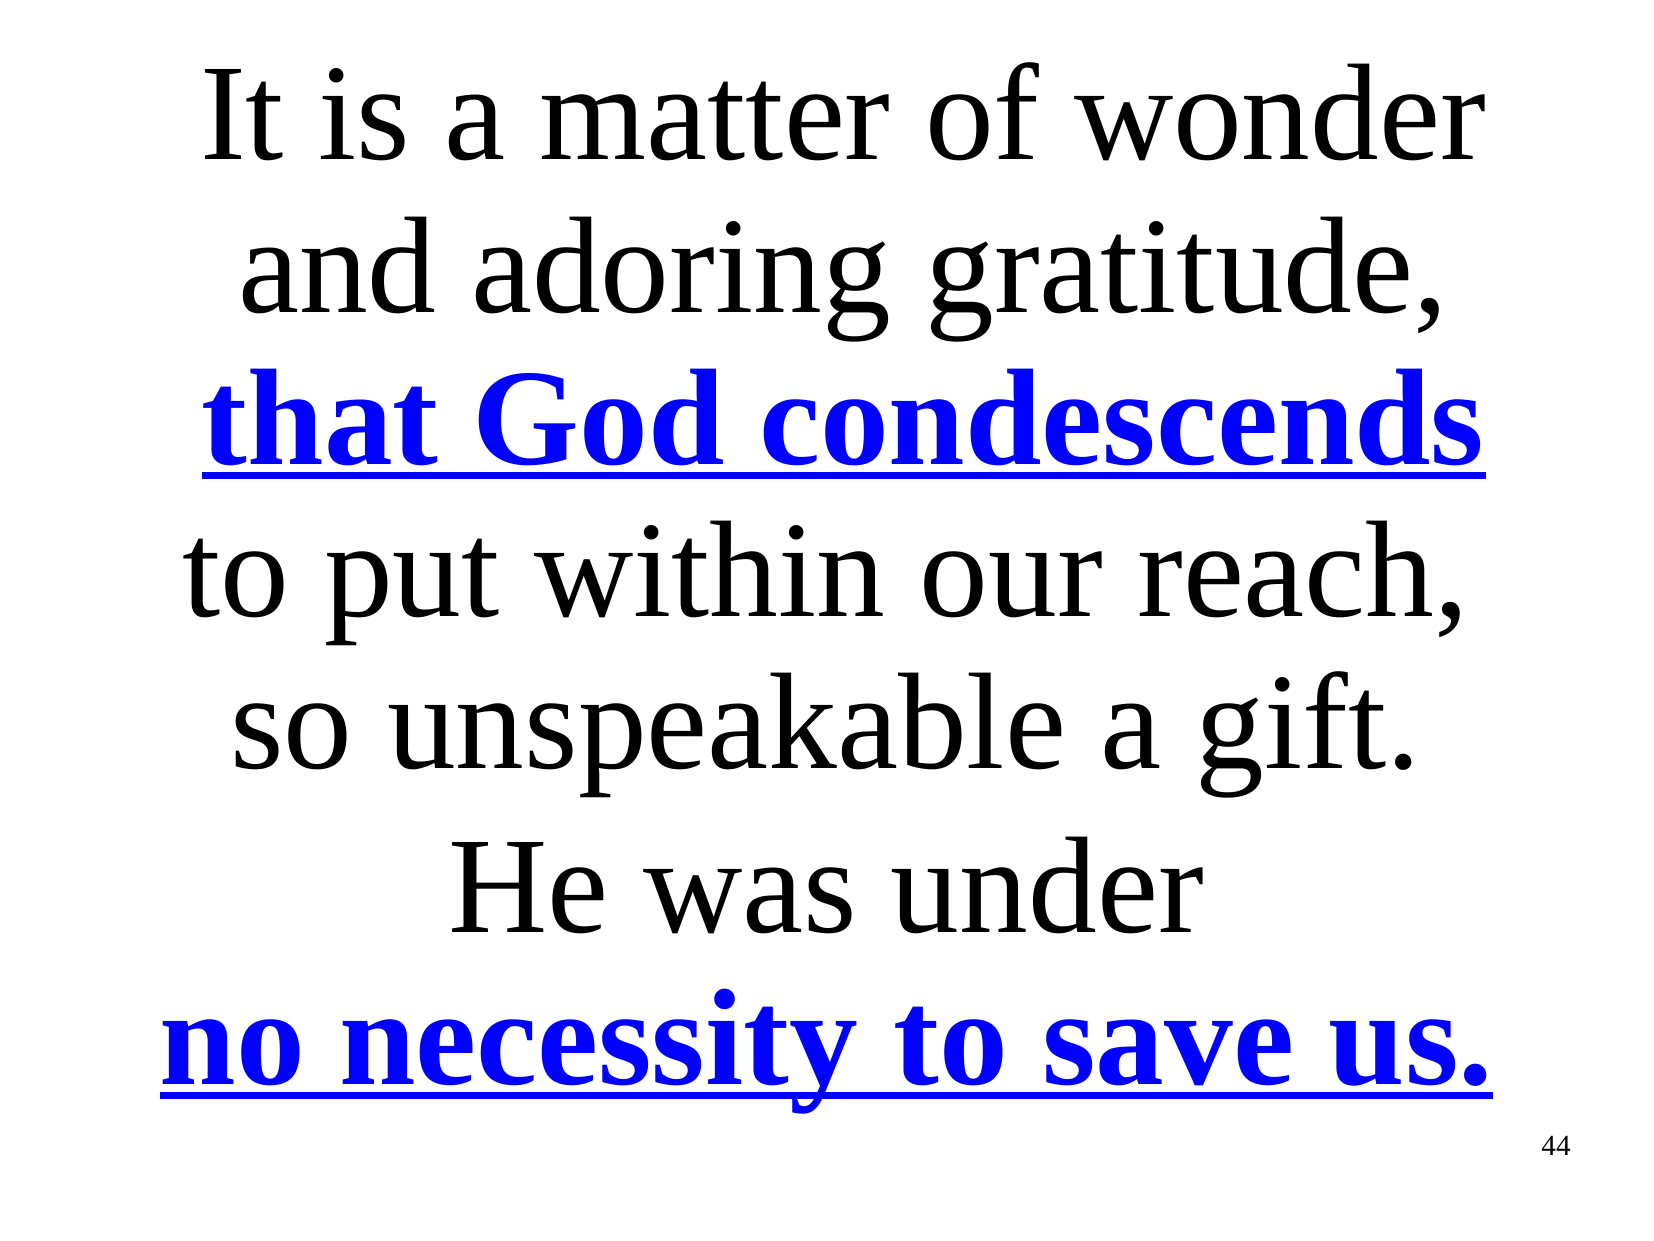

# It is a matter of wonder and adoring gratitude, that God condescends to put within our reach, so unspeakable a gift.
He was under
no necessity to save us.
44